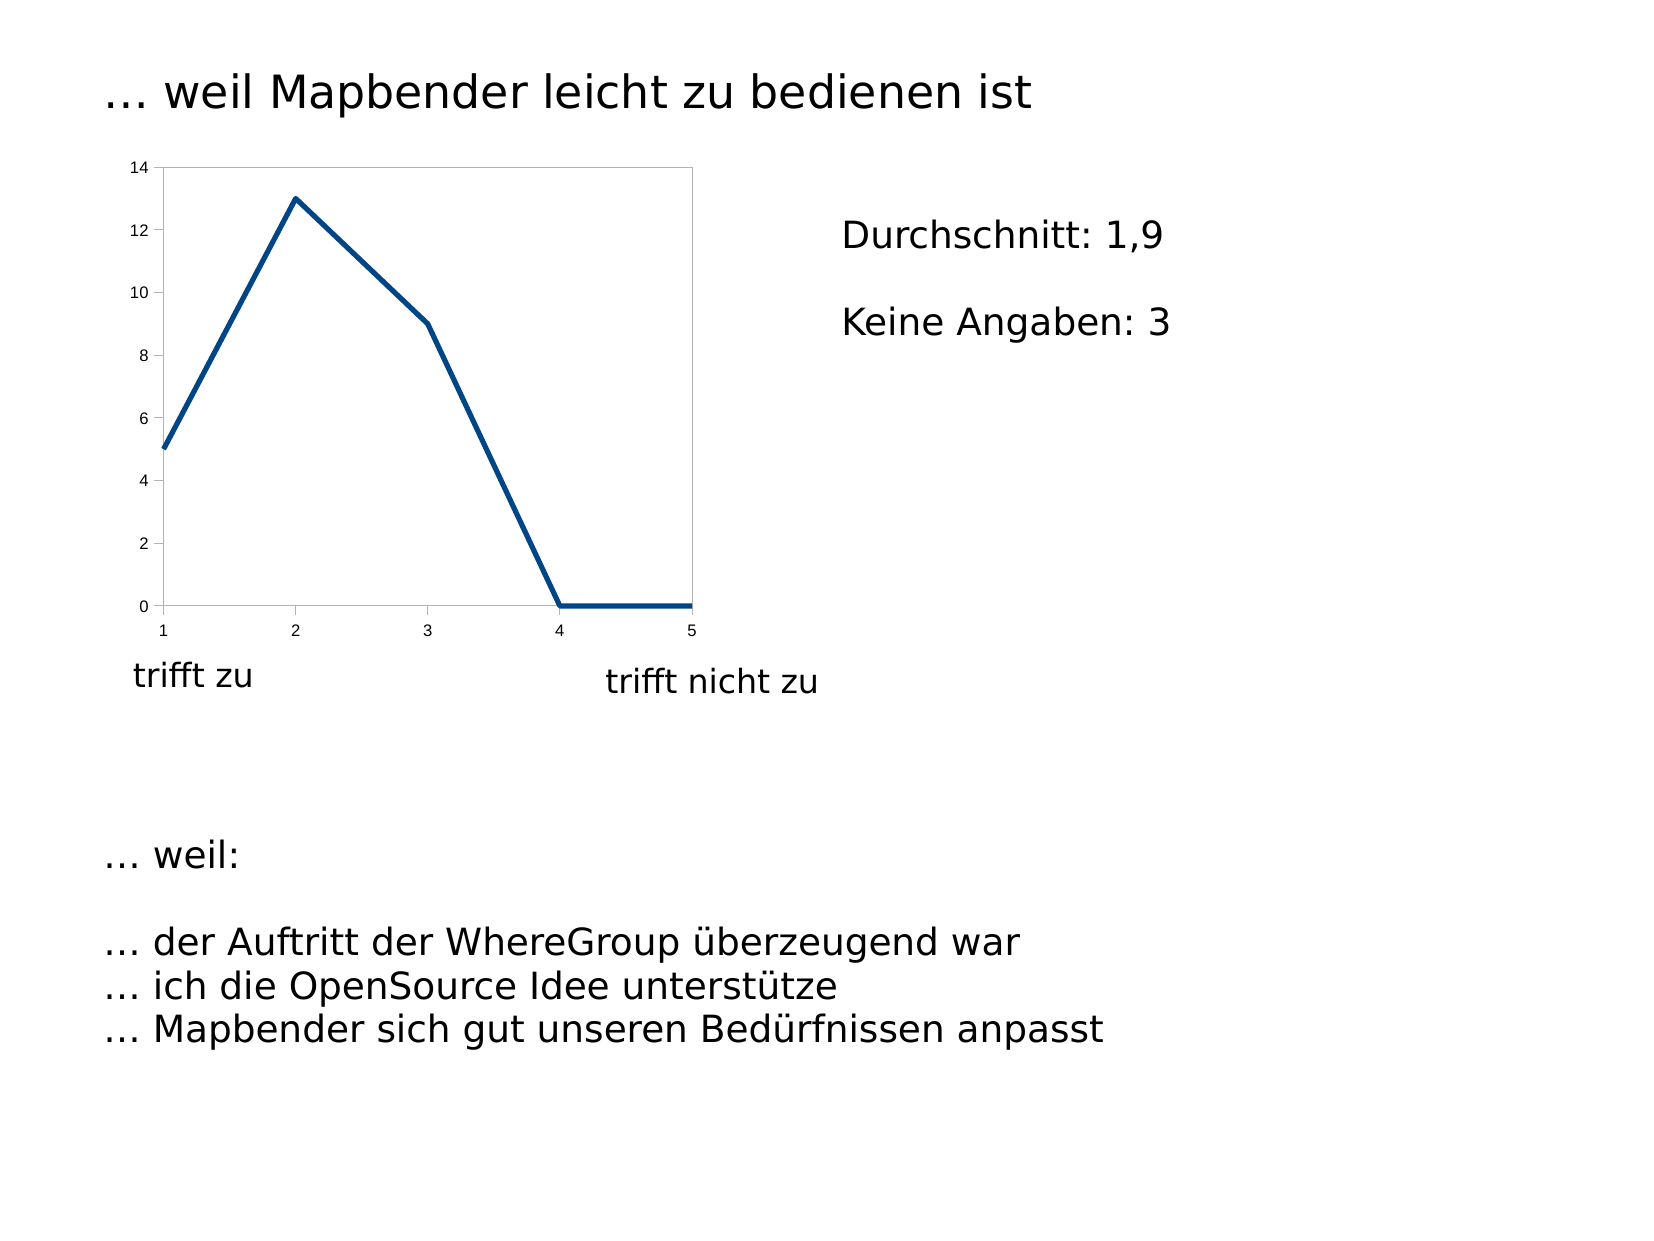

… weil Mapbender leicht zu bedienen ist
### Chart
| Category | Zeile 156 |
|---|---|
| 1 | 5.0 |
| 2 | 13.0 |
| 3 | 9.0 |
| 4 | 0.0 |
| 5 | 0.0 |Durchschnitt: 1,9
Keine Angaben: 3
trifft zu
trifft nicht zu
… weil:
… der Auftritt der WhereGroup überzeugend war
… ich die OpenSource Idee unterstütze
… Mapbender sich gut unseren Bedürfnissen anpasst